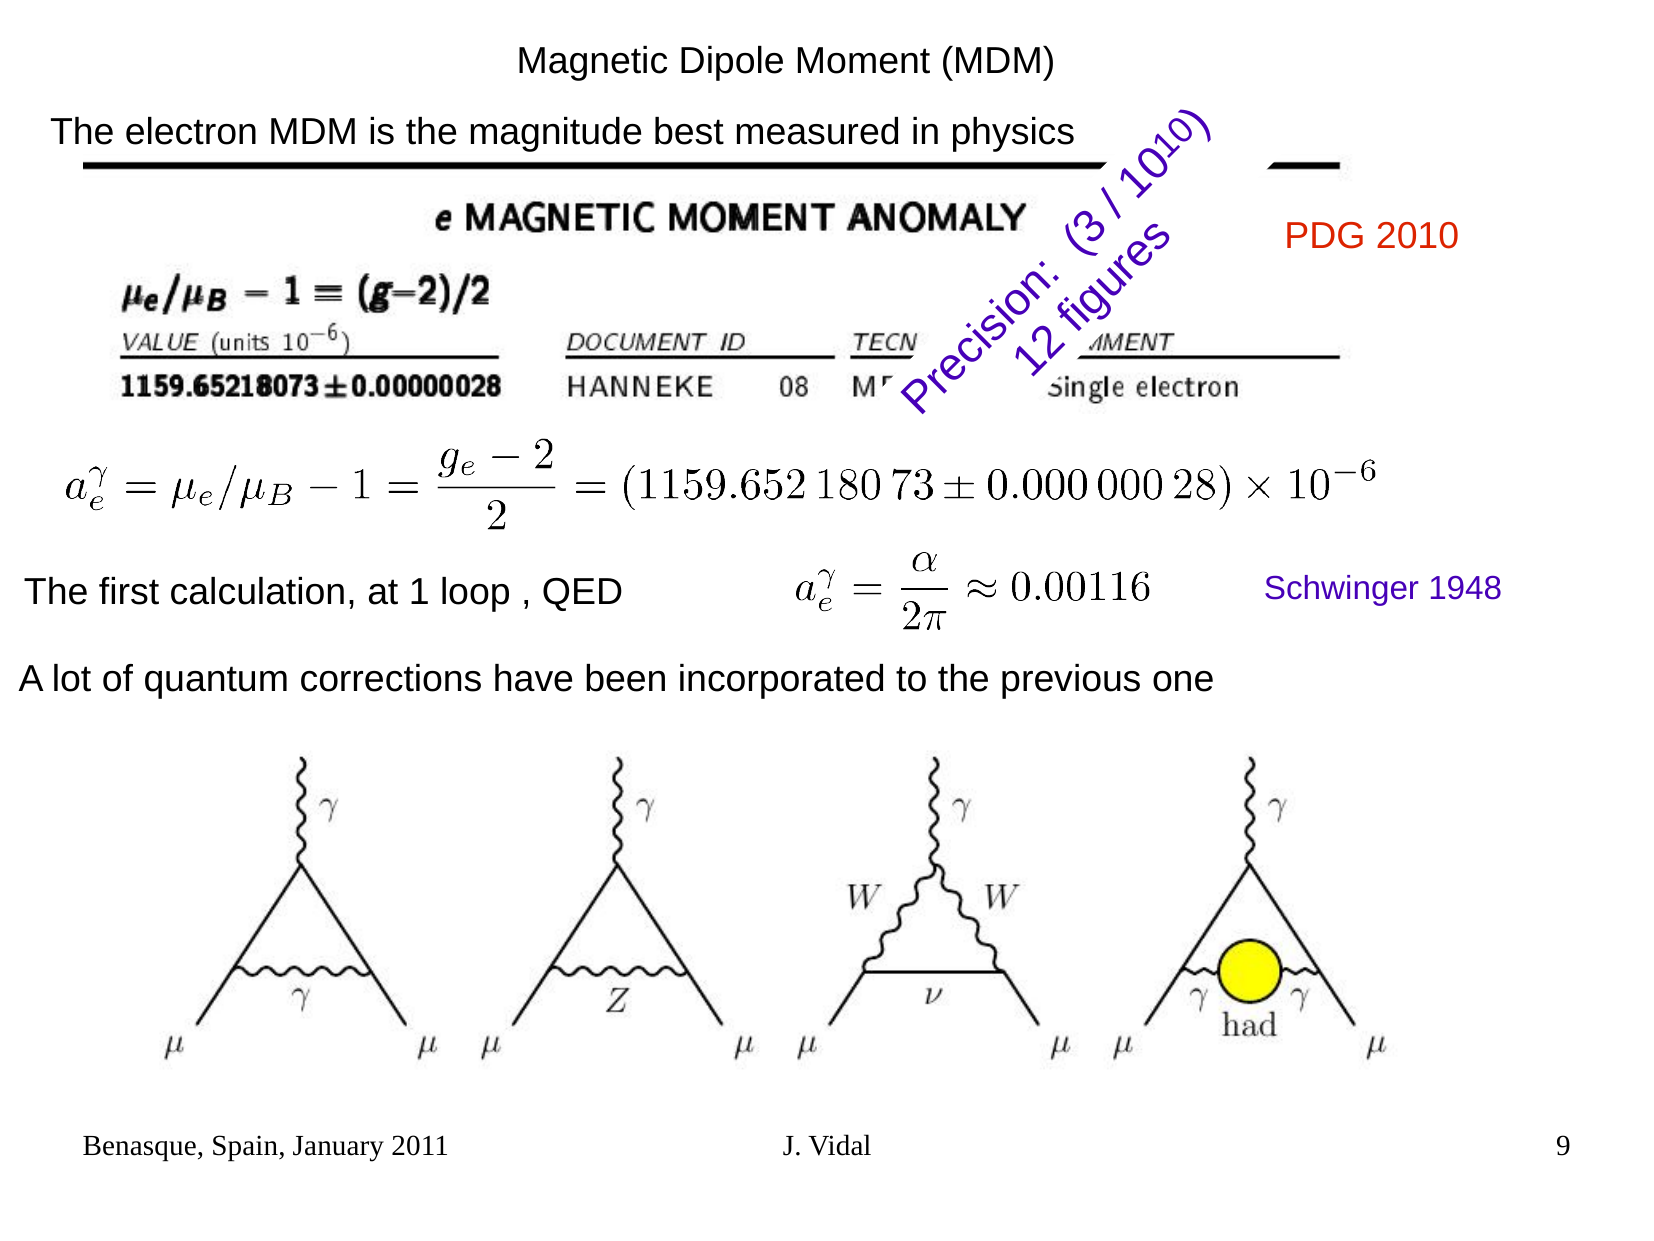

Magnetic Dipole Moment (MDM)
The electron MDM is the magnitude best measured in physics
Precision: (3 / 1010) 12 figures
PDG 2010
Schwinger 1948
The first calculation, at 1 loop , QED
A lot of quantum corrections have been incorporated to the previous one
Benasque, Spain, January 2011
J. Vidal
9